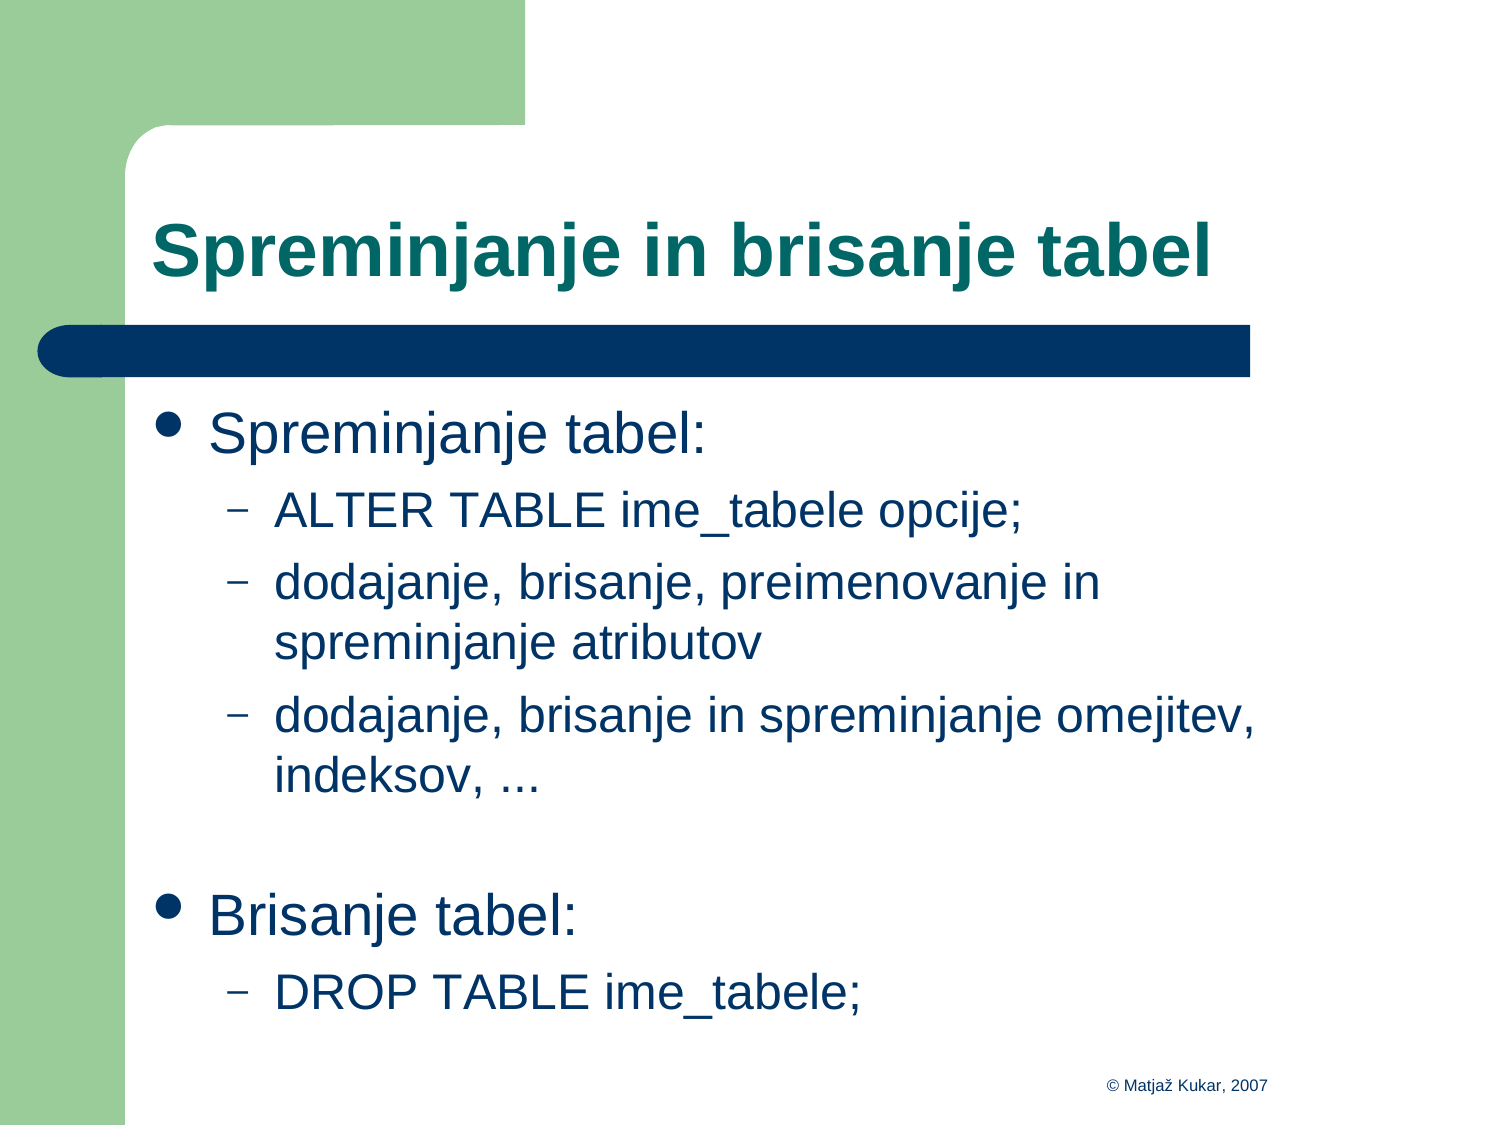

# Spreminjanje in brisanje tabel
Spreminjanje tabel:
ALTER TABLE ime_tabele opcije;
dodajanje, brisanje, preimenovanje in spreminjanje atributov
dodajanje, brisanje in spreminjanje omejitev, indeksov, ...
Brisanje tabel:
DROP TABLE ime_tabele;
© Matjaž Kukar, 2007